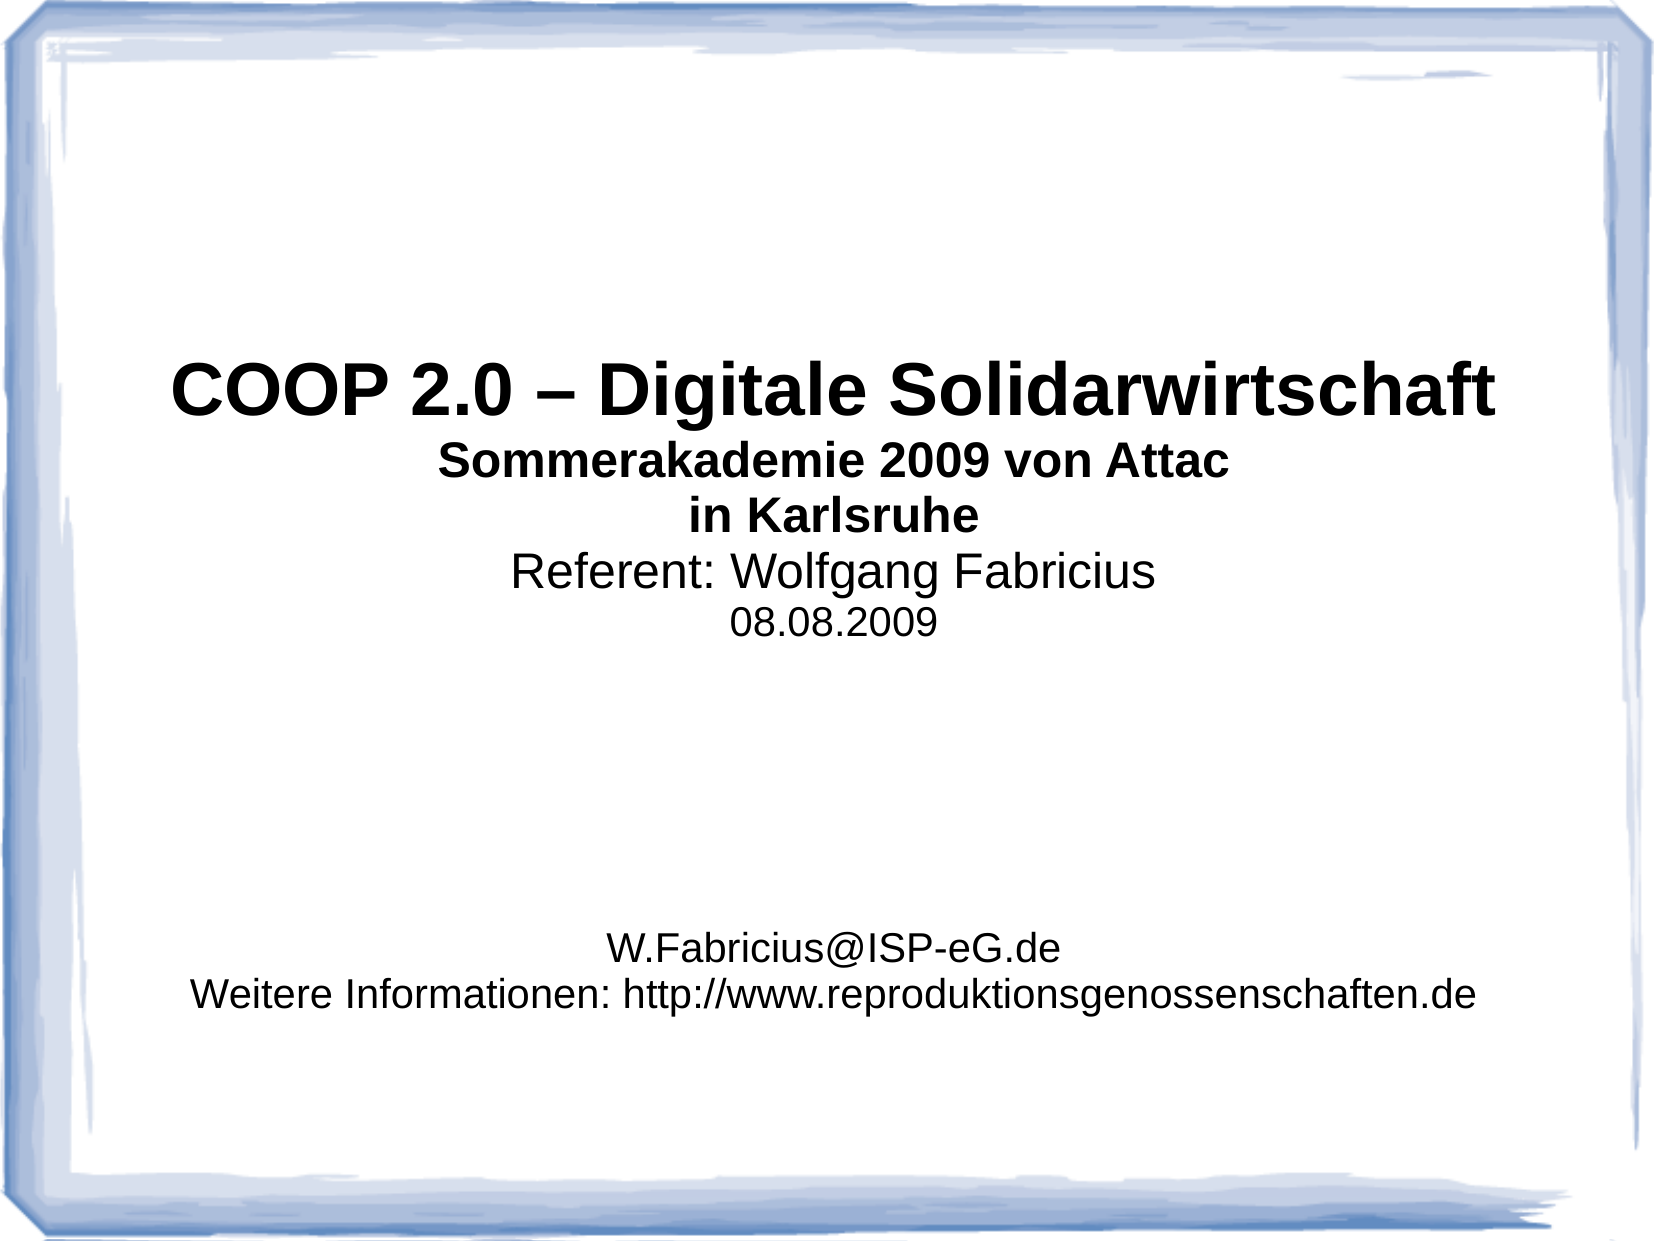

COOP 2.0 – Digitale Solidarwirtschaft
Sommerakademie 2009 von Attac
in Karlsruhe
Referent: Wolfgang Fabricius
08.08.2009
W.Fabricius@ISP-eG.de
Weitere Informationen: http://www.reproduktionsgenossenschaften.de